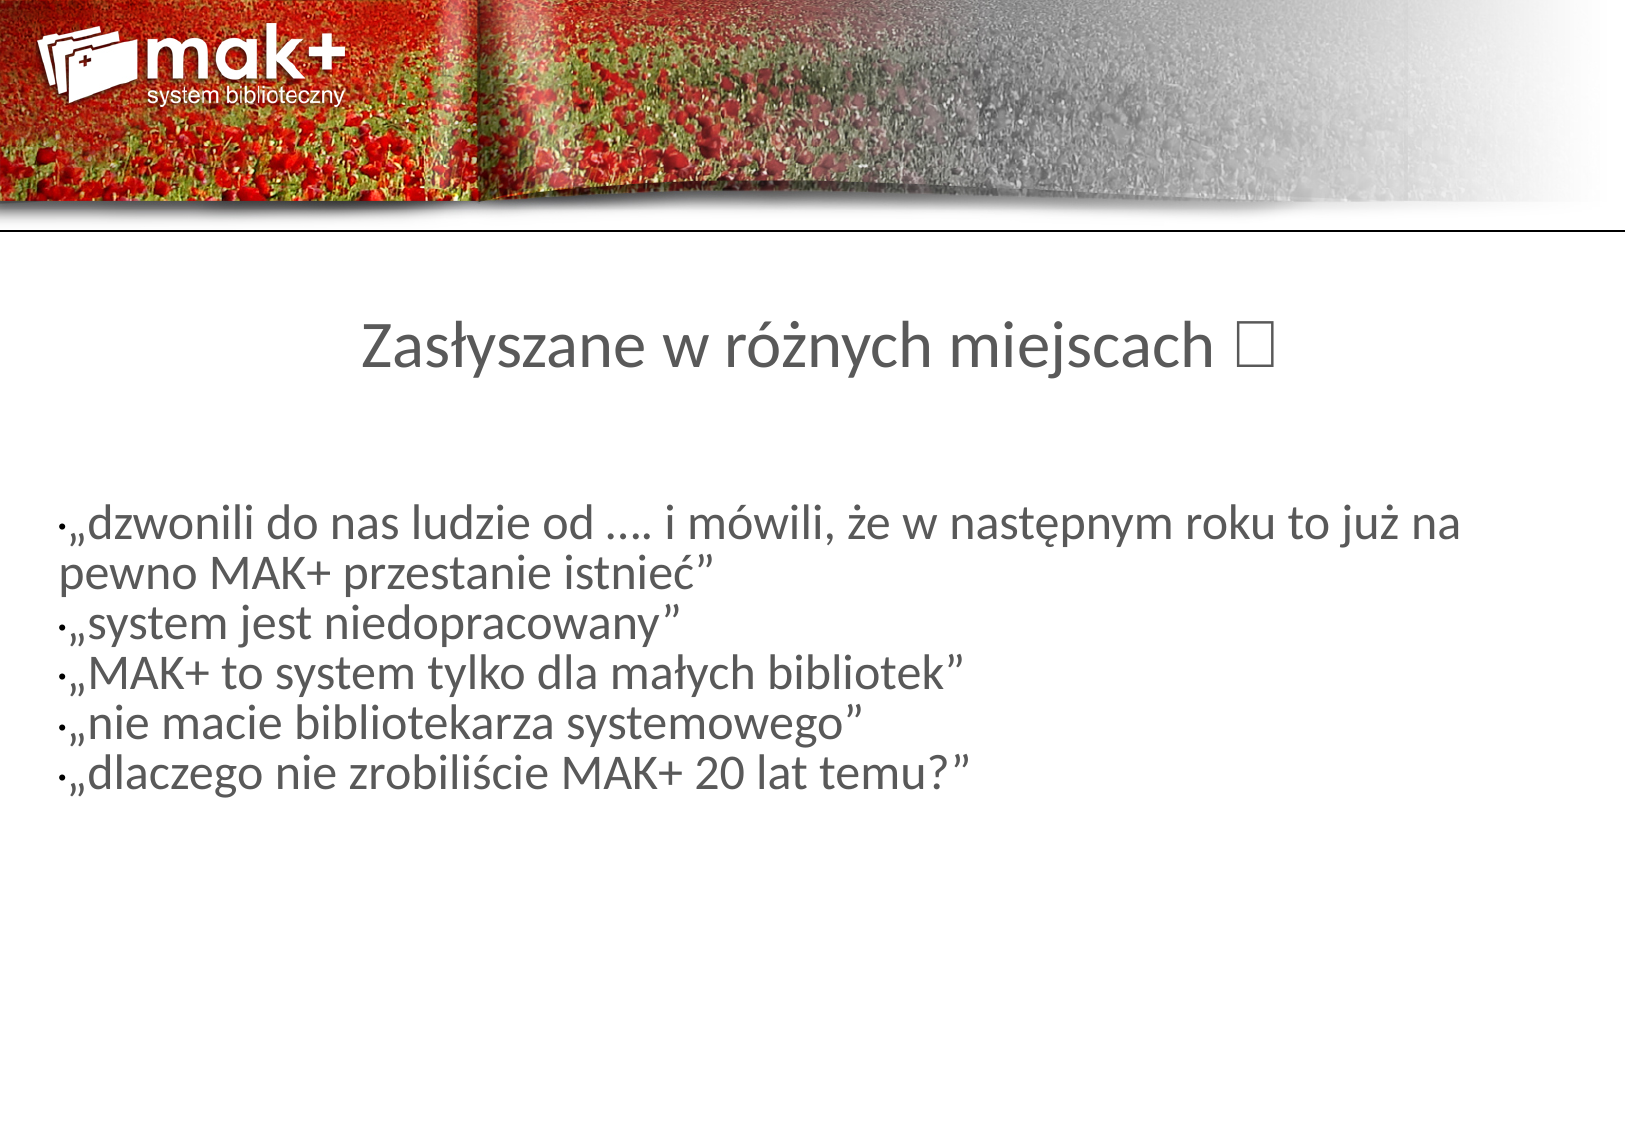

Zasłyszane w różnych miejscach 
„dzwonili do nas ludzie od …. i mówili, że w następnym roku to już na pewno MAK+ przestanie istnieć”
„system jest niedopracowany”
„MAK+ to system tylko dla małych bibliotek”
„nie macie bibliotekarza systemowego”
„dlaczego nie zrobiliście MAK+ 20 lat temu?”